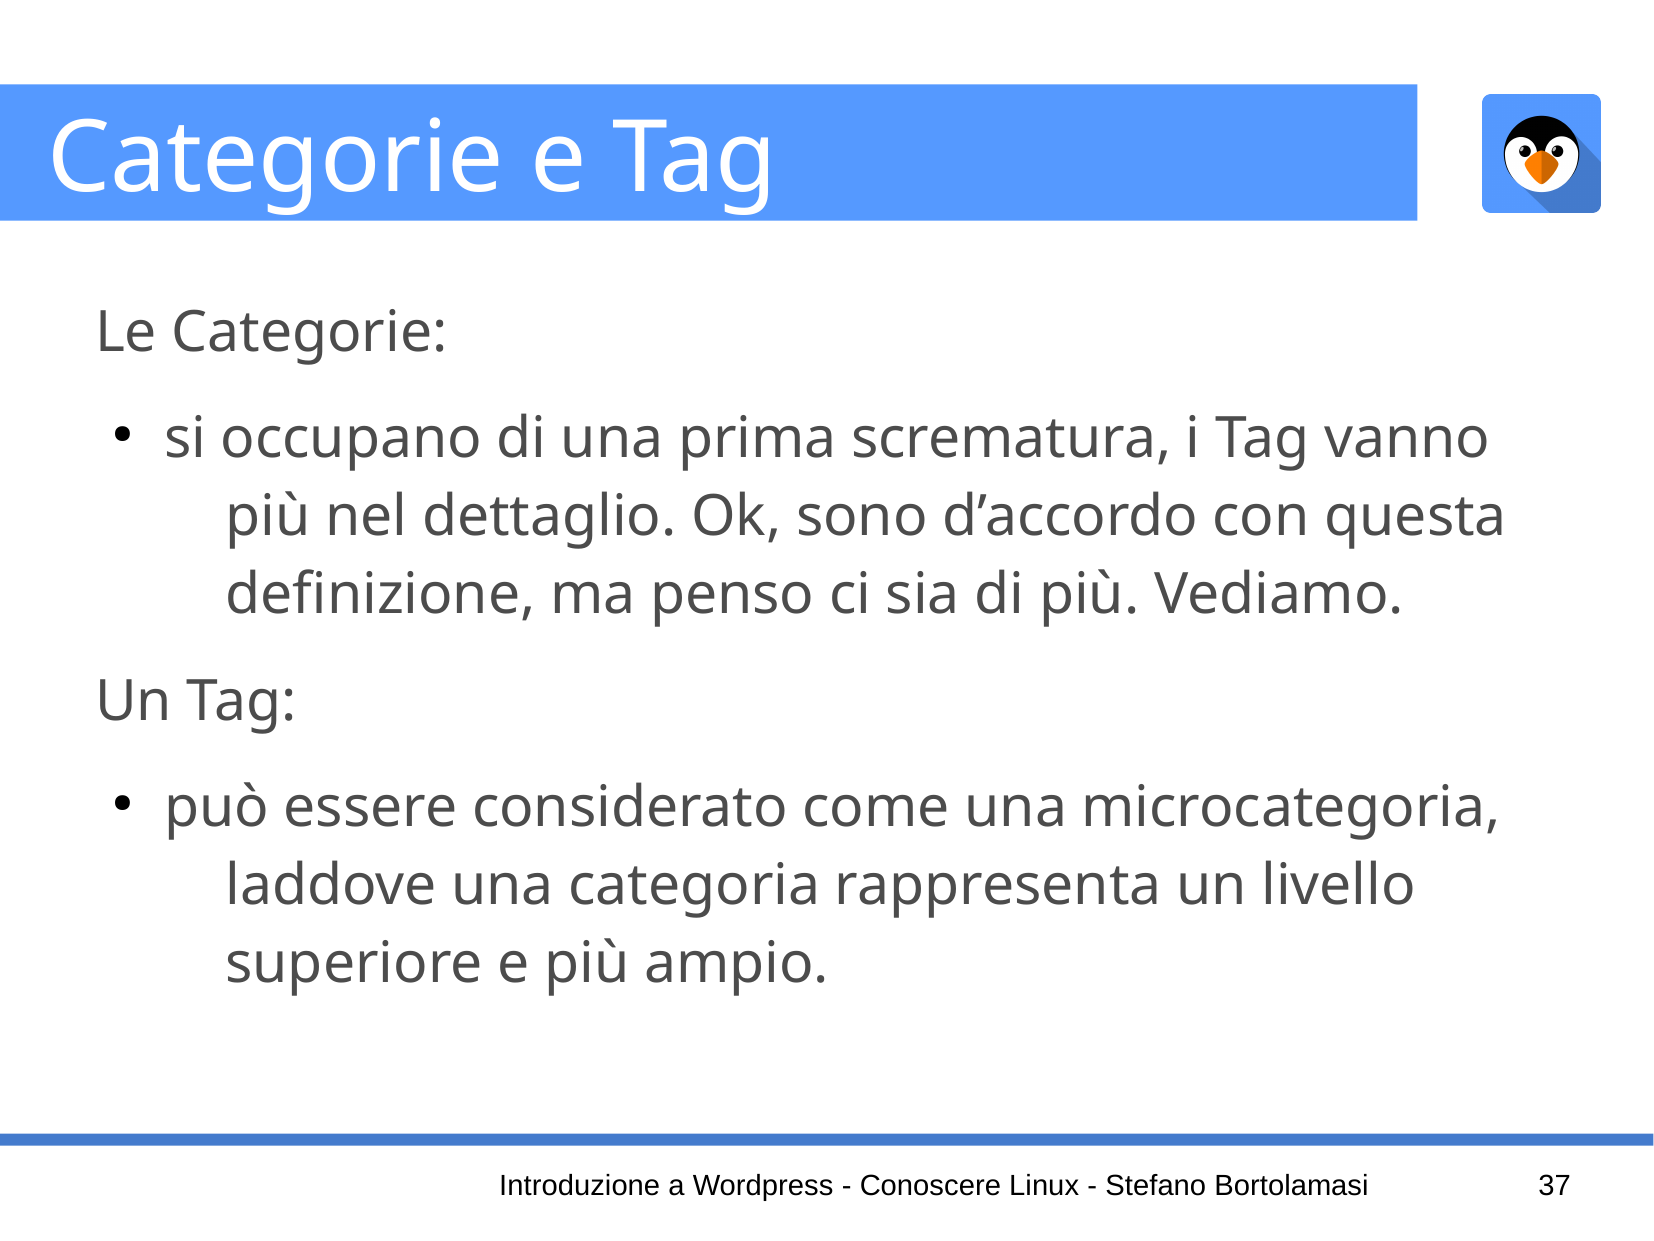

# Categorie e Tag
Le Categorie:
si occupano di una prima scrematura, i Tag vanno più nel dettaglio. Ok, sono d’accordo con questa definizione, ma penso ci sia di più. Vediamo.
Un Tag:
può essere considerato come una microcategoria, laddove una categoria rappresenta un livello superiore e più ampio.
Introduzione a Wordpress - Conoscere Linux - Stefano Bortolamasi
37